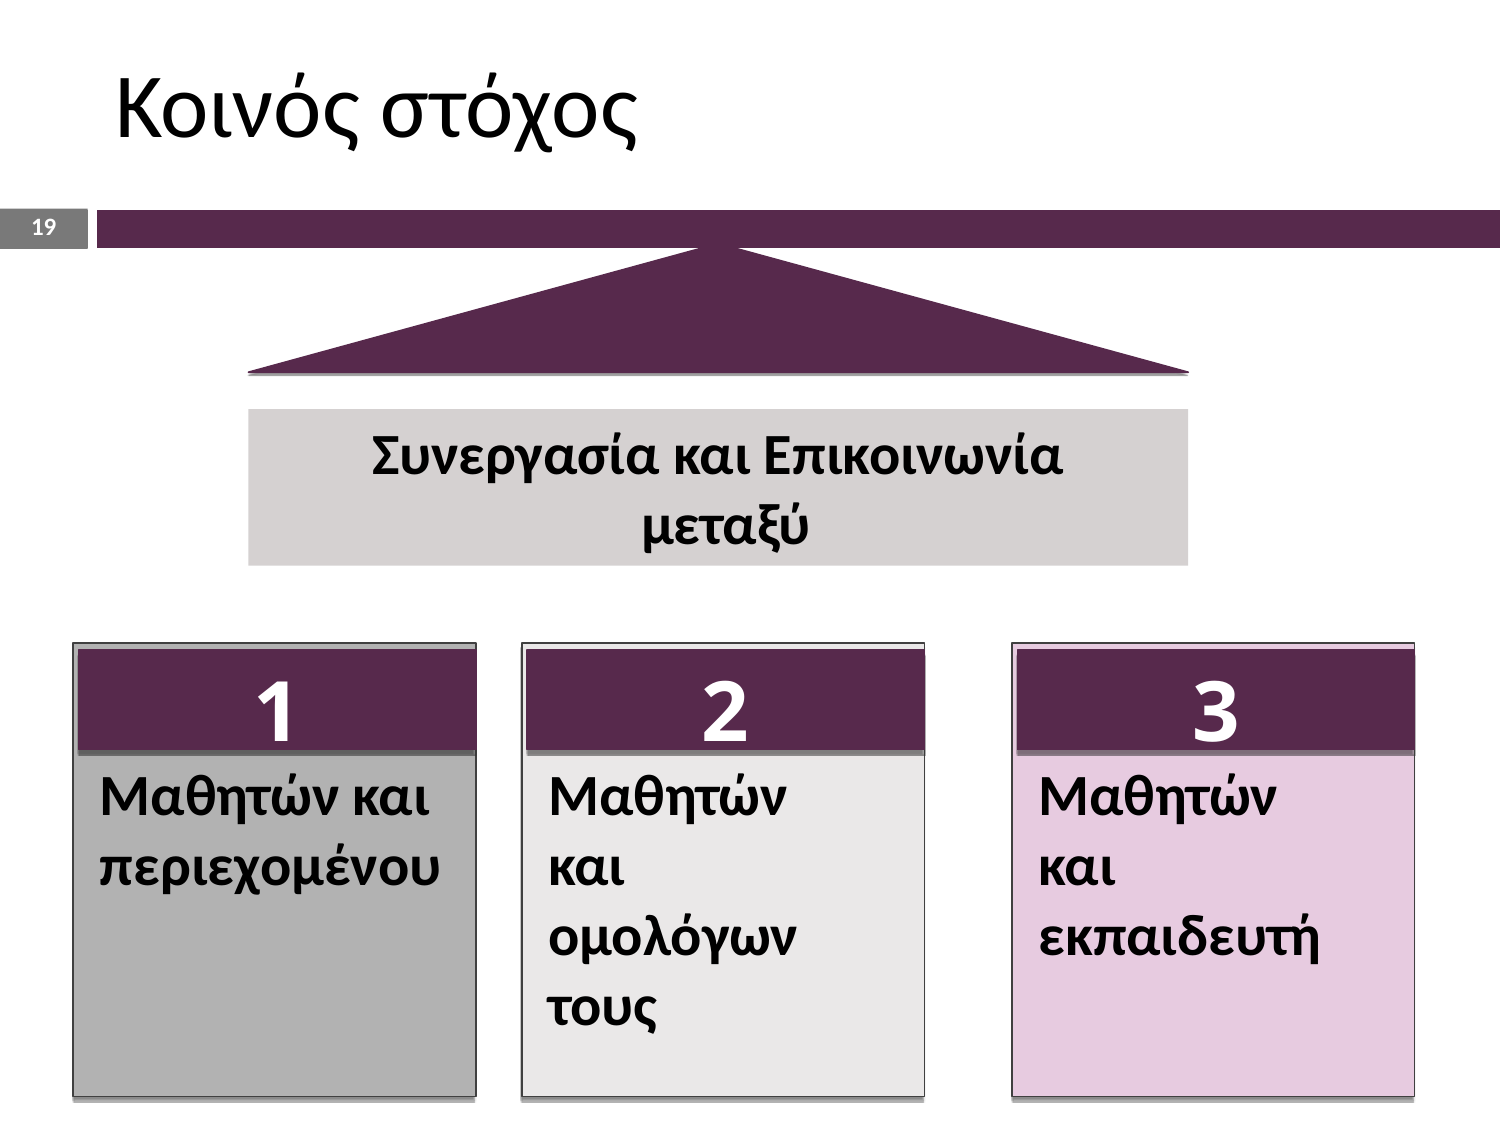

# Κοινός στόχος
Συνεργασία και Επικοινωνία
 μεταξύ
1
2
3
Μαθητών και περιεχομένου
Μαθητών και ομολόγων τους
Μαθητών και εκπαιδευτή